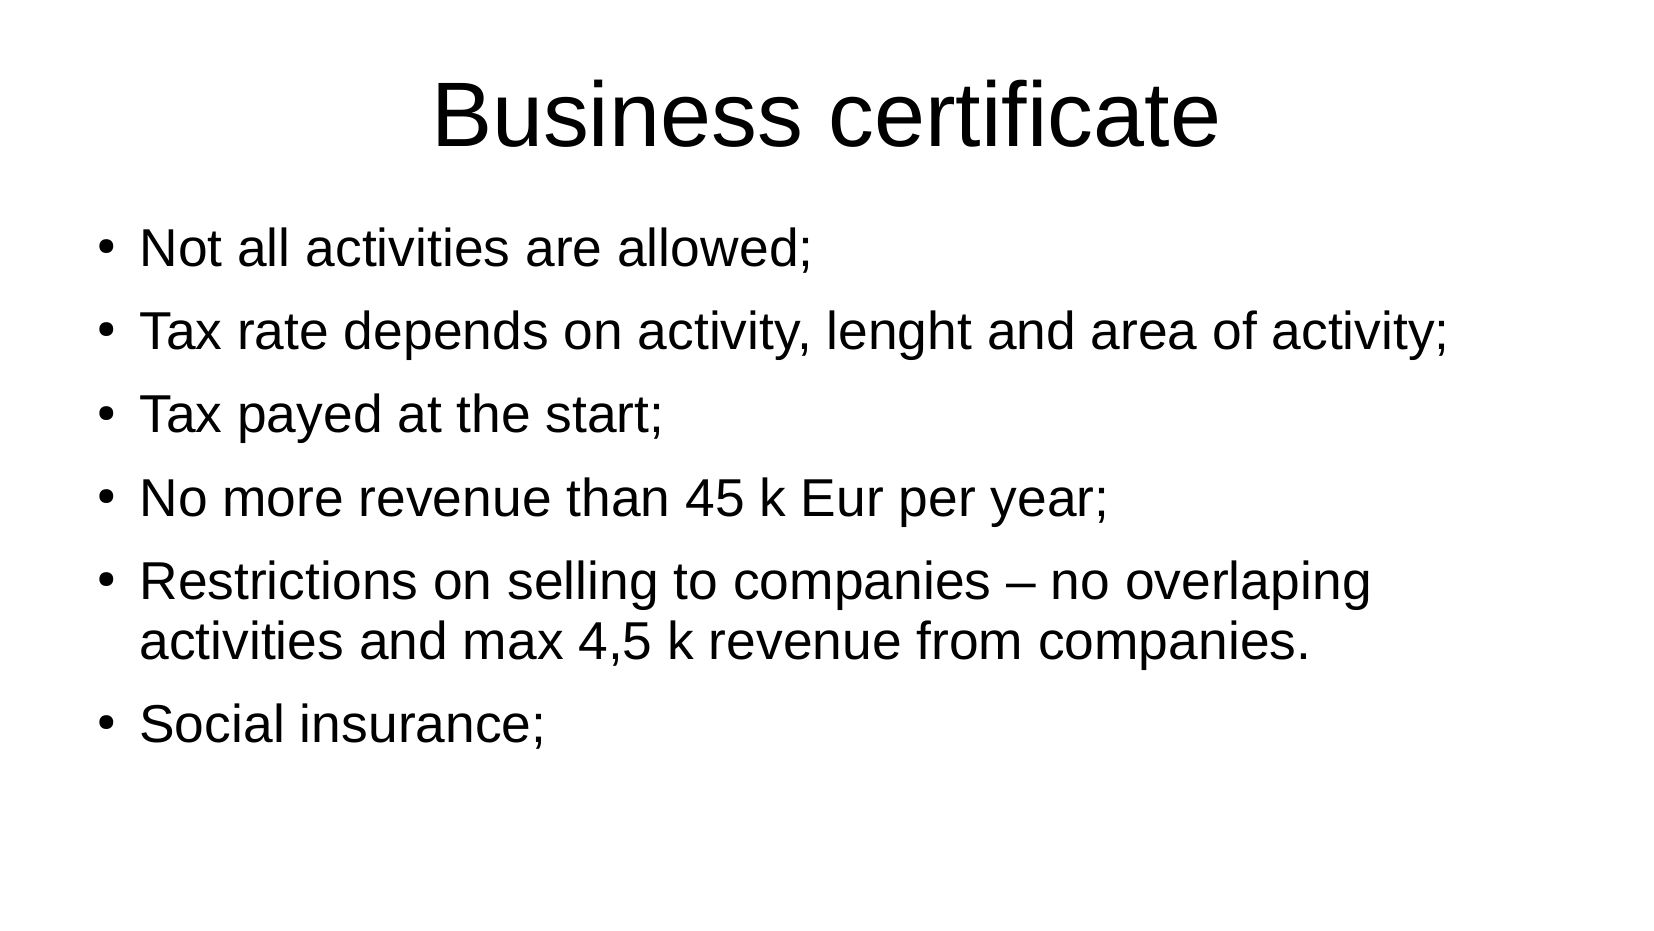

# Business certificate
Not all activities are allowed;
Tax rate depends on activity, lenght and area of activity;
Tax payed at the start;
No more revenue than 45 k Eur per year;
Restrictions on selling to companies – no overlaping activities and max 4,5 k revenue from companies.
Social insurance;